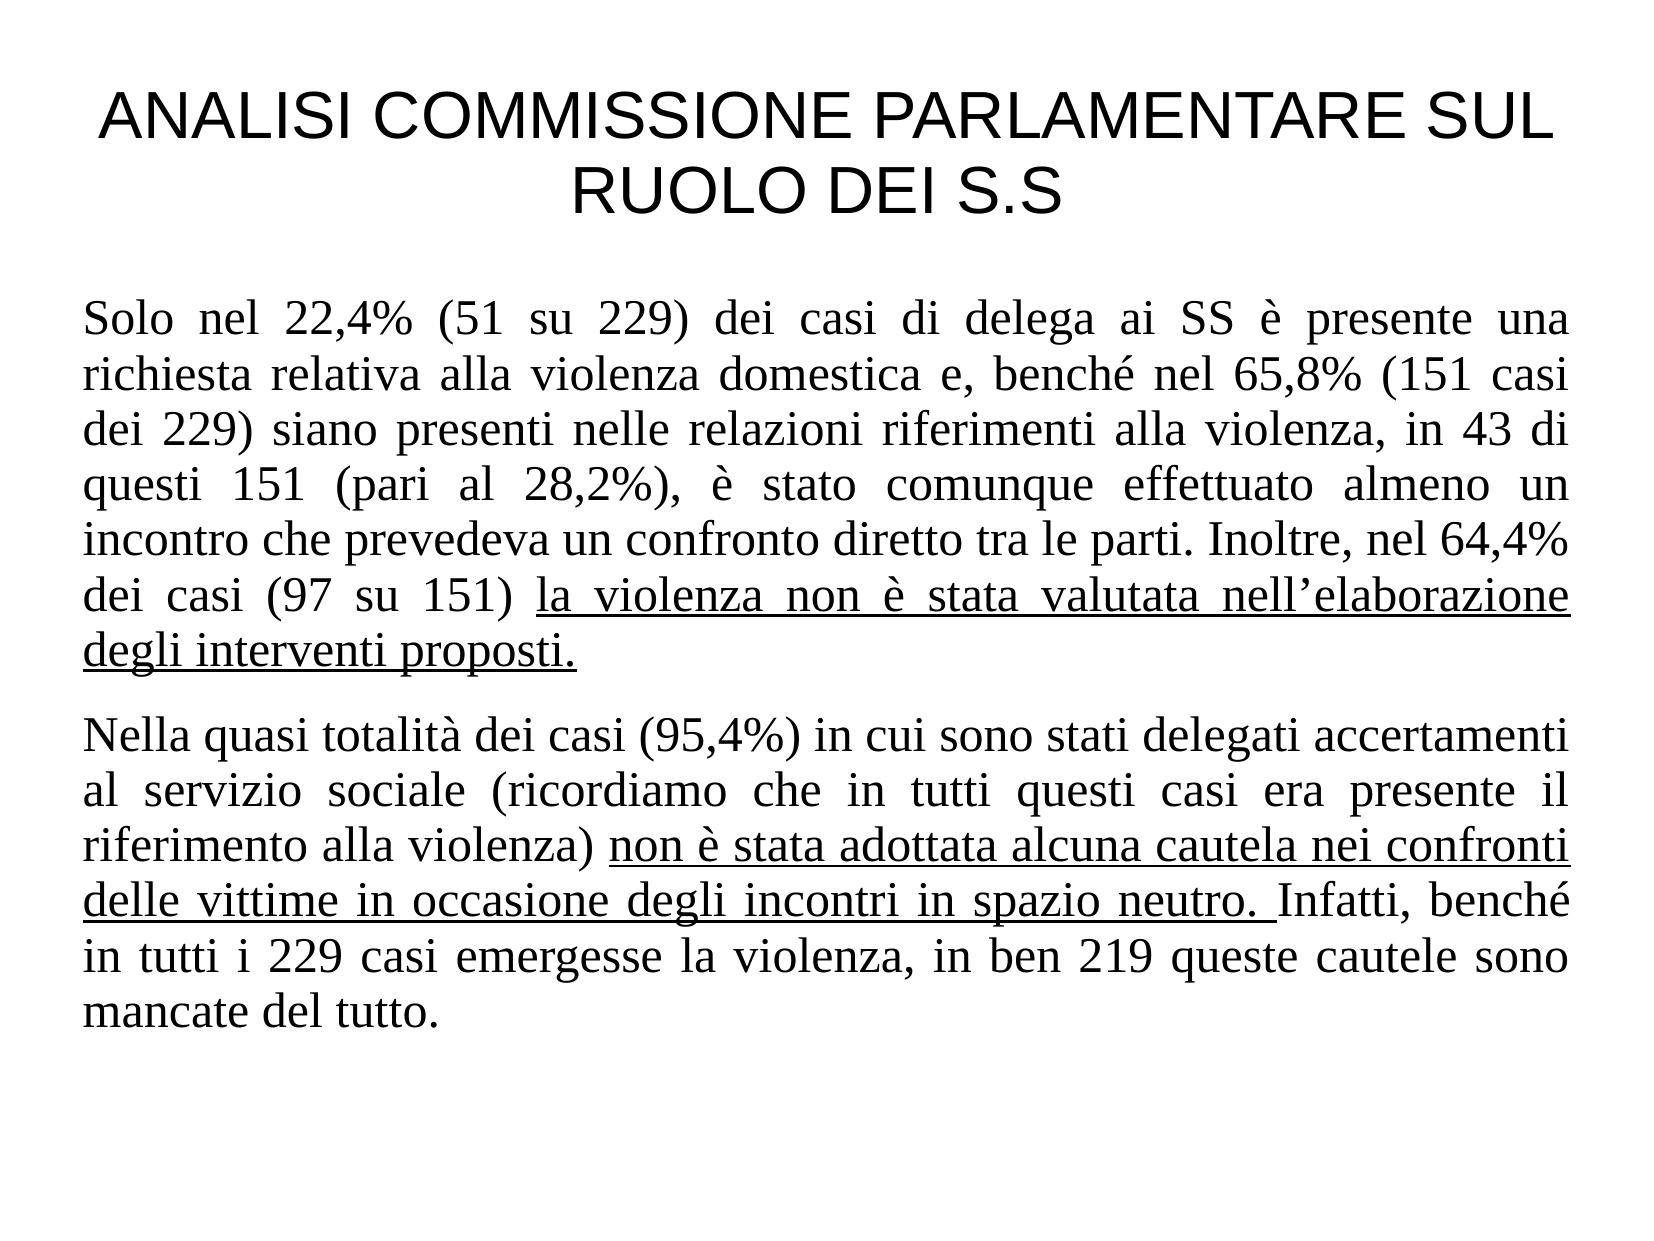

# ANALISI COMMISSIONE PARLAMENTARE SUL RUOLO DEI S.S
Solo nel 22,4% (51 su 229) dei casi di delega ai SS è presente una richiesta relativa alla violenza domestica e, benché nel 65,8% (151 casi dei 229) siano presenti nelle relazioni riferimenti alla violenza, in 43 di questi 151 (pari al 28,2%), è stato comunque effettuato almeno un incontro che prevedeva un confronto diretto tra le parti. Inoltre, nel 64,4% dei casi (97 su 151) la violenza non è stata valutata nell’elaborazione degli interventi proposti.
Nella quasi totalità dei casi (95,4%) in cui sono stati delegati accertamenti al servizio sociale (ricordiamo che in tutti questi casi era presente il riferimento alla violenza) non è stata adottata alcuna cautela nei confronti delle vittime in occasione degli incontri in spazio neutro. Infatti, benché in tutti i 229 casi emergesse la violenza, in ben 219 queste cautele sono mancate del tutto.